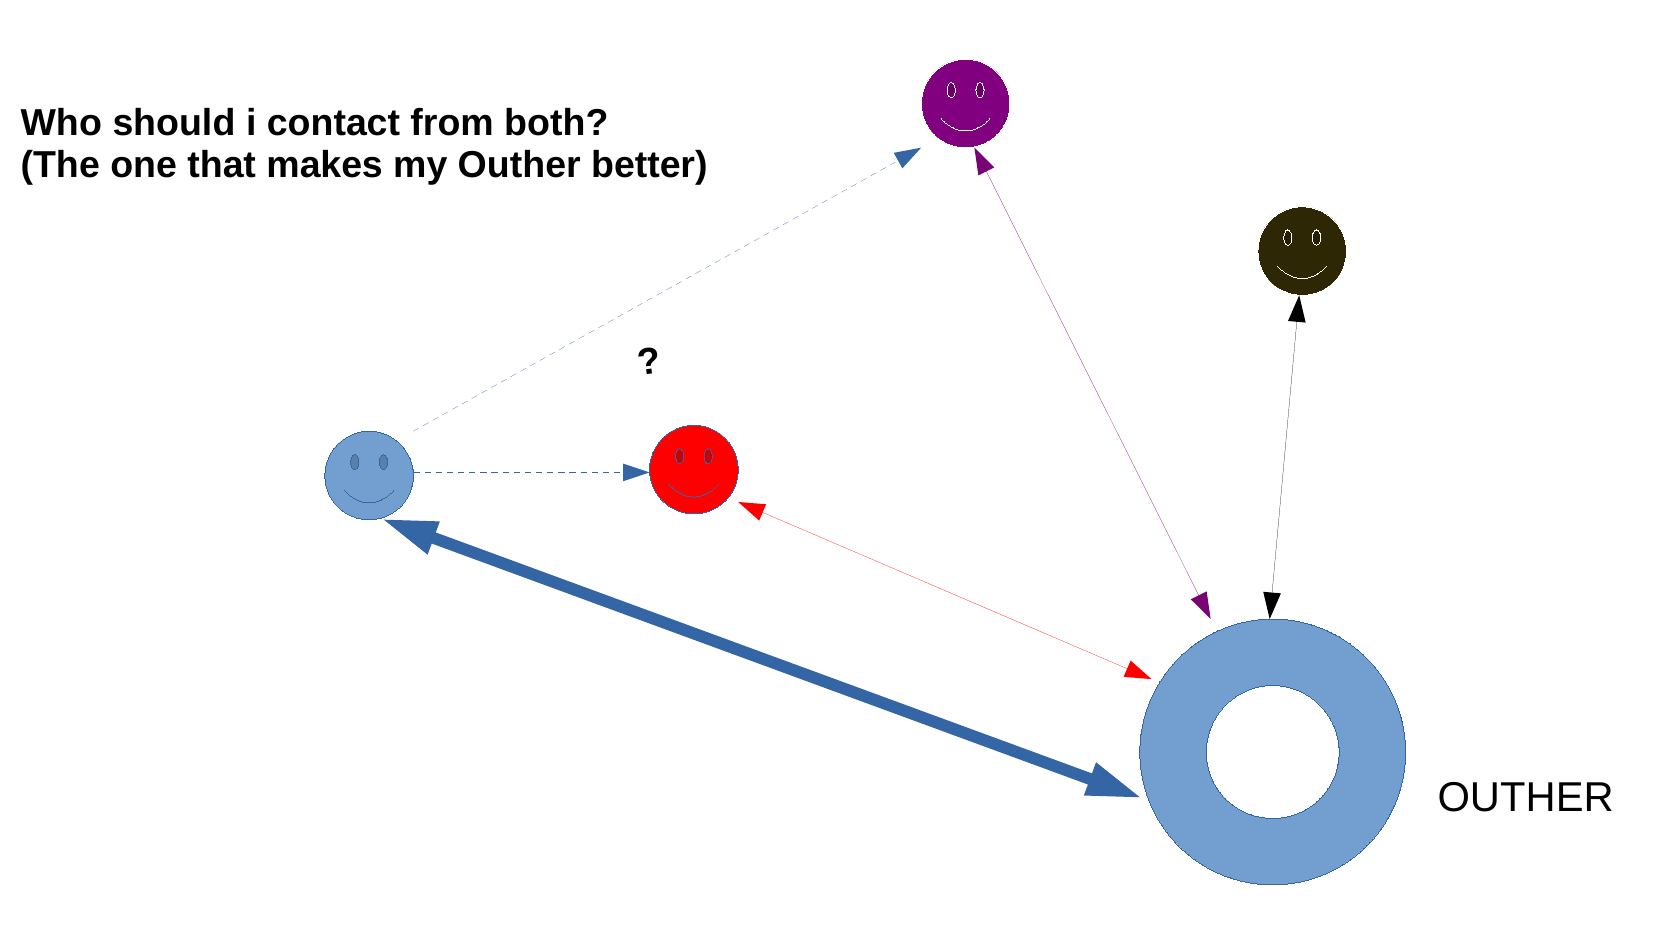

Who should i contact from both?
(The one that makes my Outher better)
 ?
OUTHER